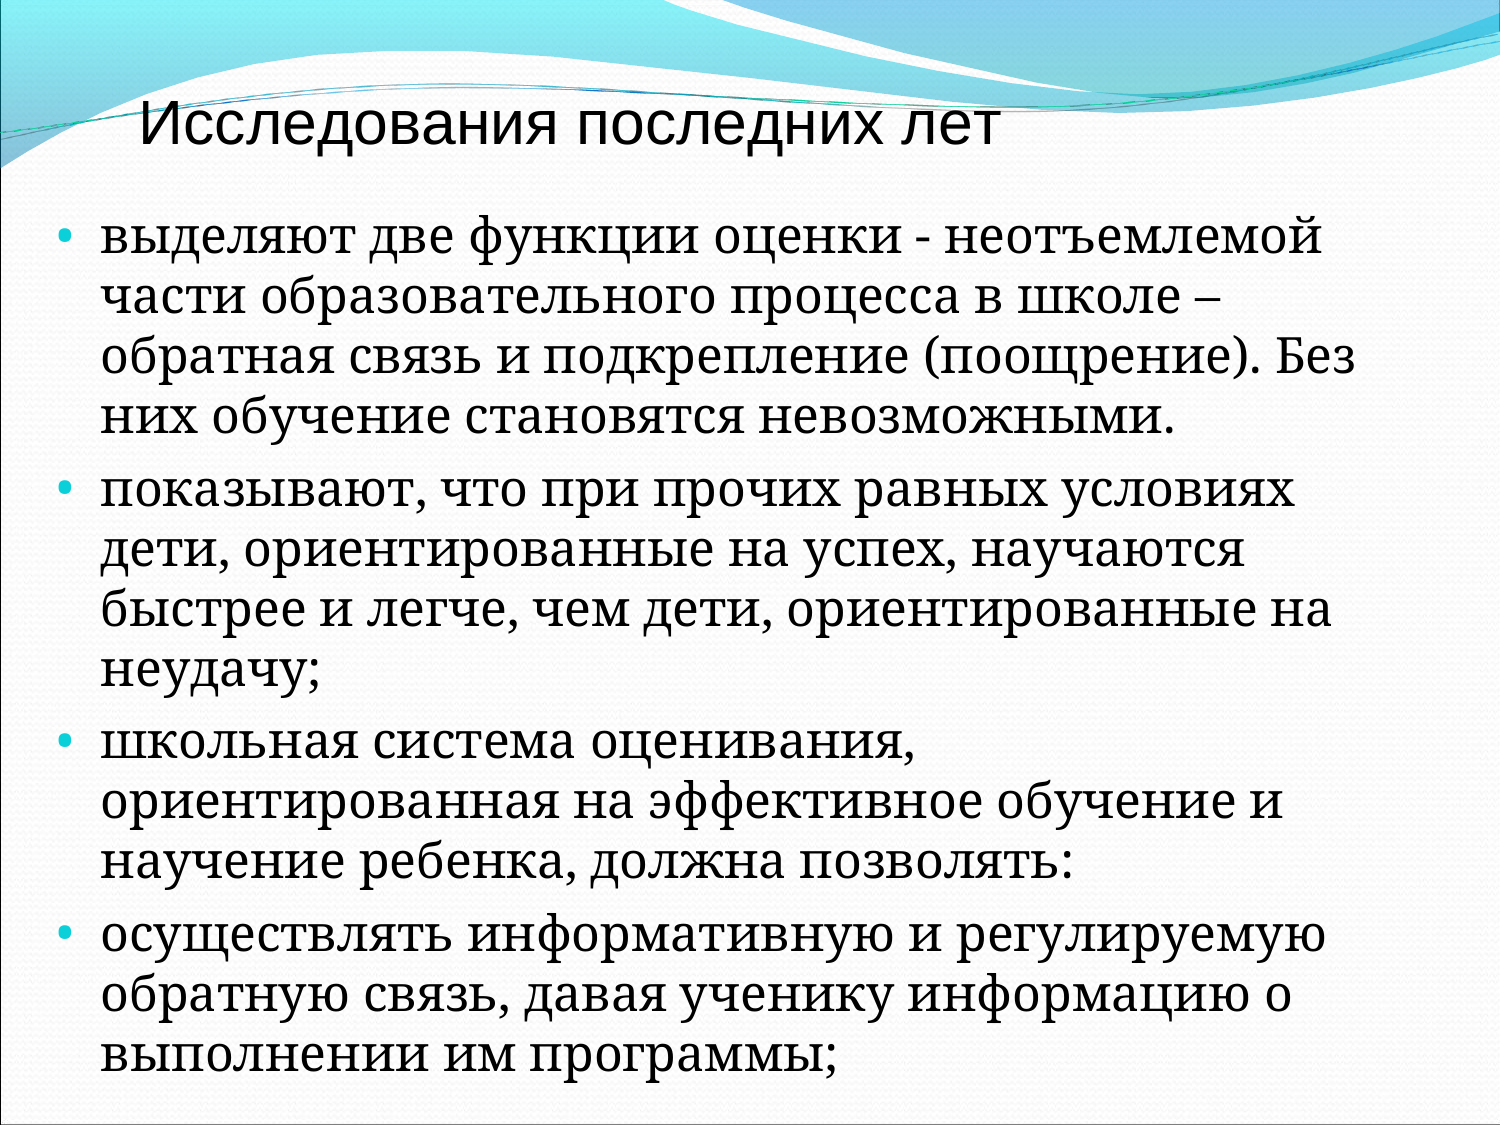

Исследования последних лет
# выделяют две функции оценки - неотъемлемой части образовательного процесса в школе – обратная связь и подкрепление (поощрение). Без них обучение становятся невозможными.
показывают, что при прочих равных условиях дети, ориентированные на успех, научаются быстрее и легче, чем дети, ориентированные на неудачу;
школьная система оценивания, ориентированная на эффективное обучение и научение ребенка, должна позволять:
осуществлять информативную и регулируемую обратную связь, давая ученику информацию о выполнении им программы;